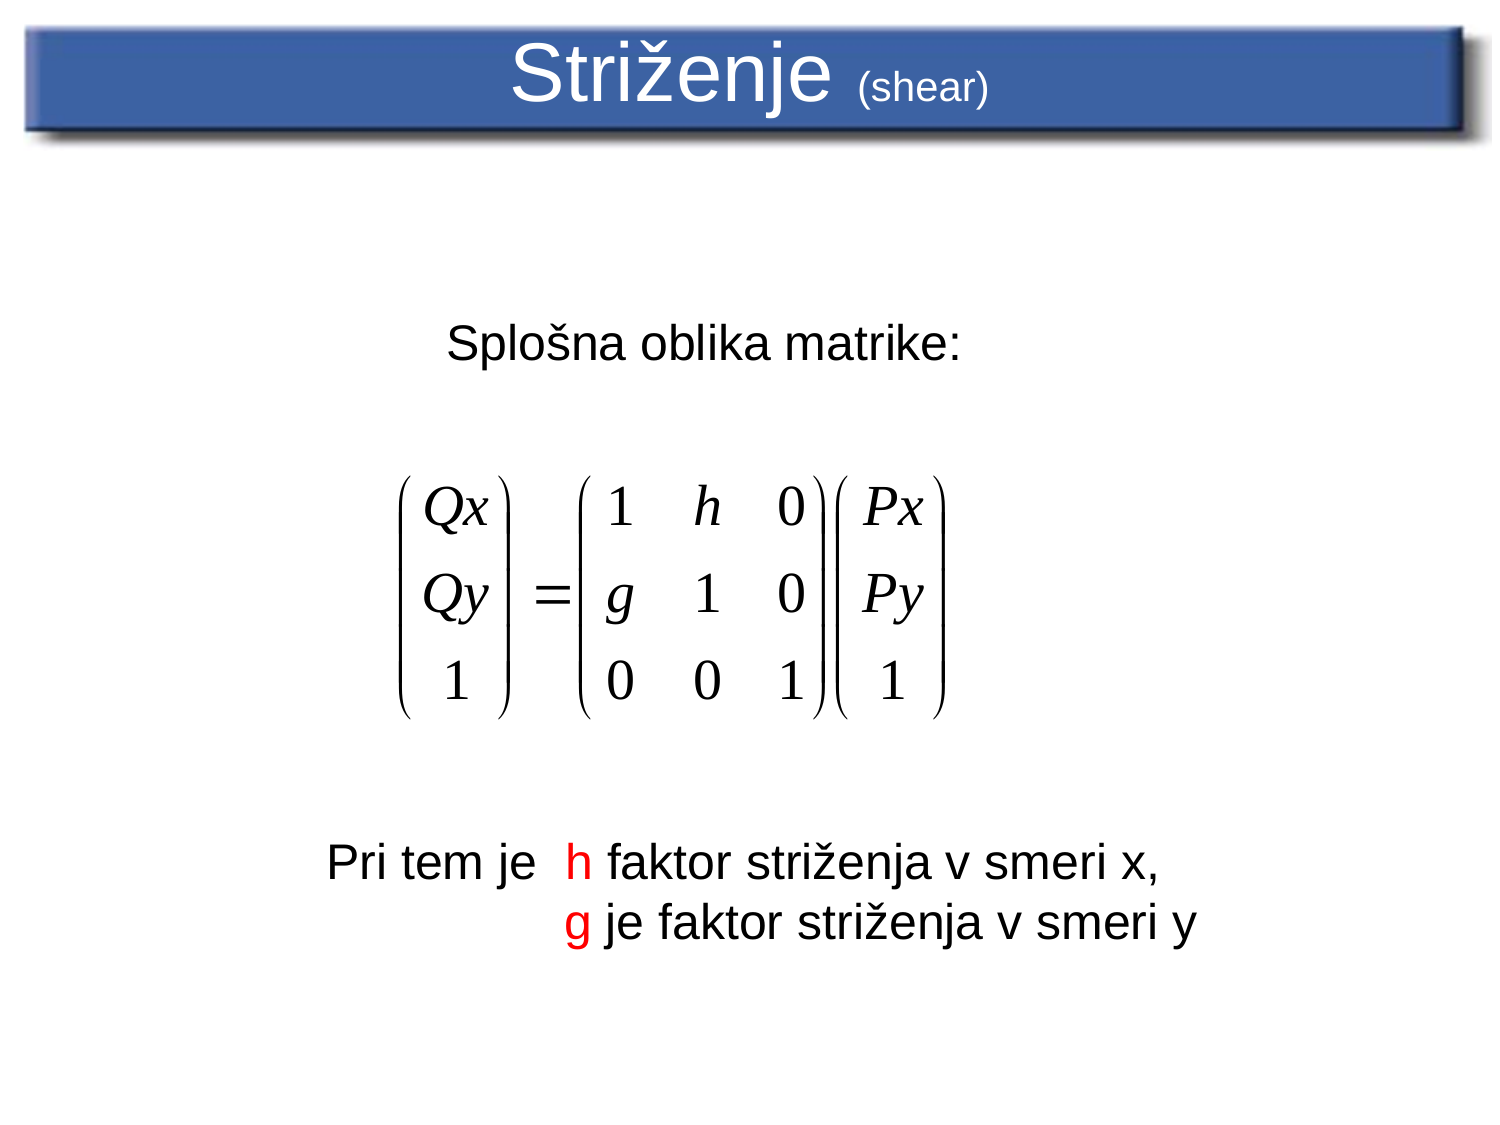

Striženje (shear)
Splošna oblika matrike:
Pri tem je h faktor striženja v smeri x,
 g je faktor striženja v smeri y